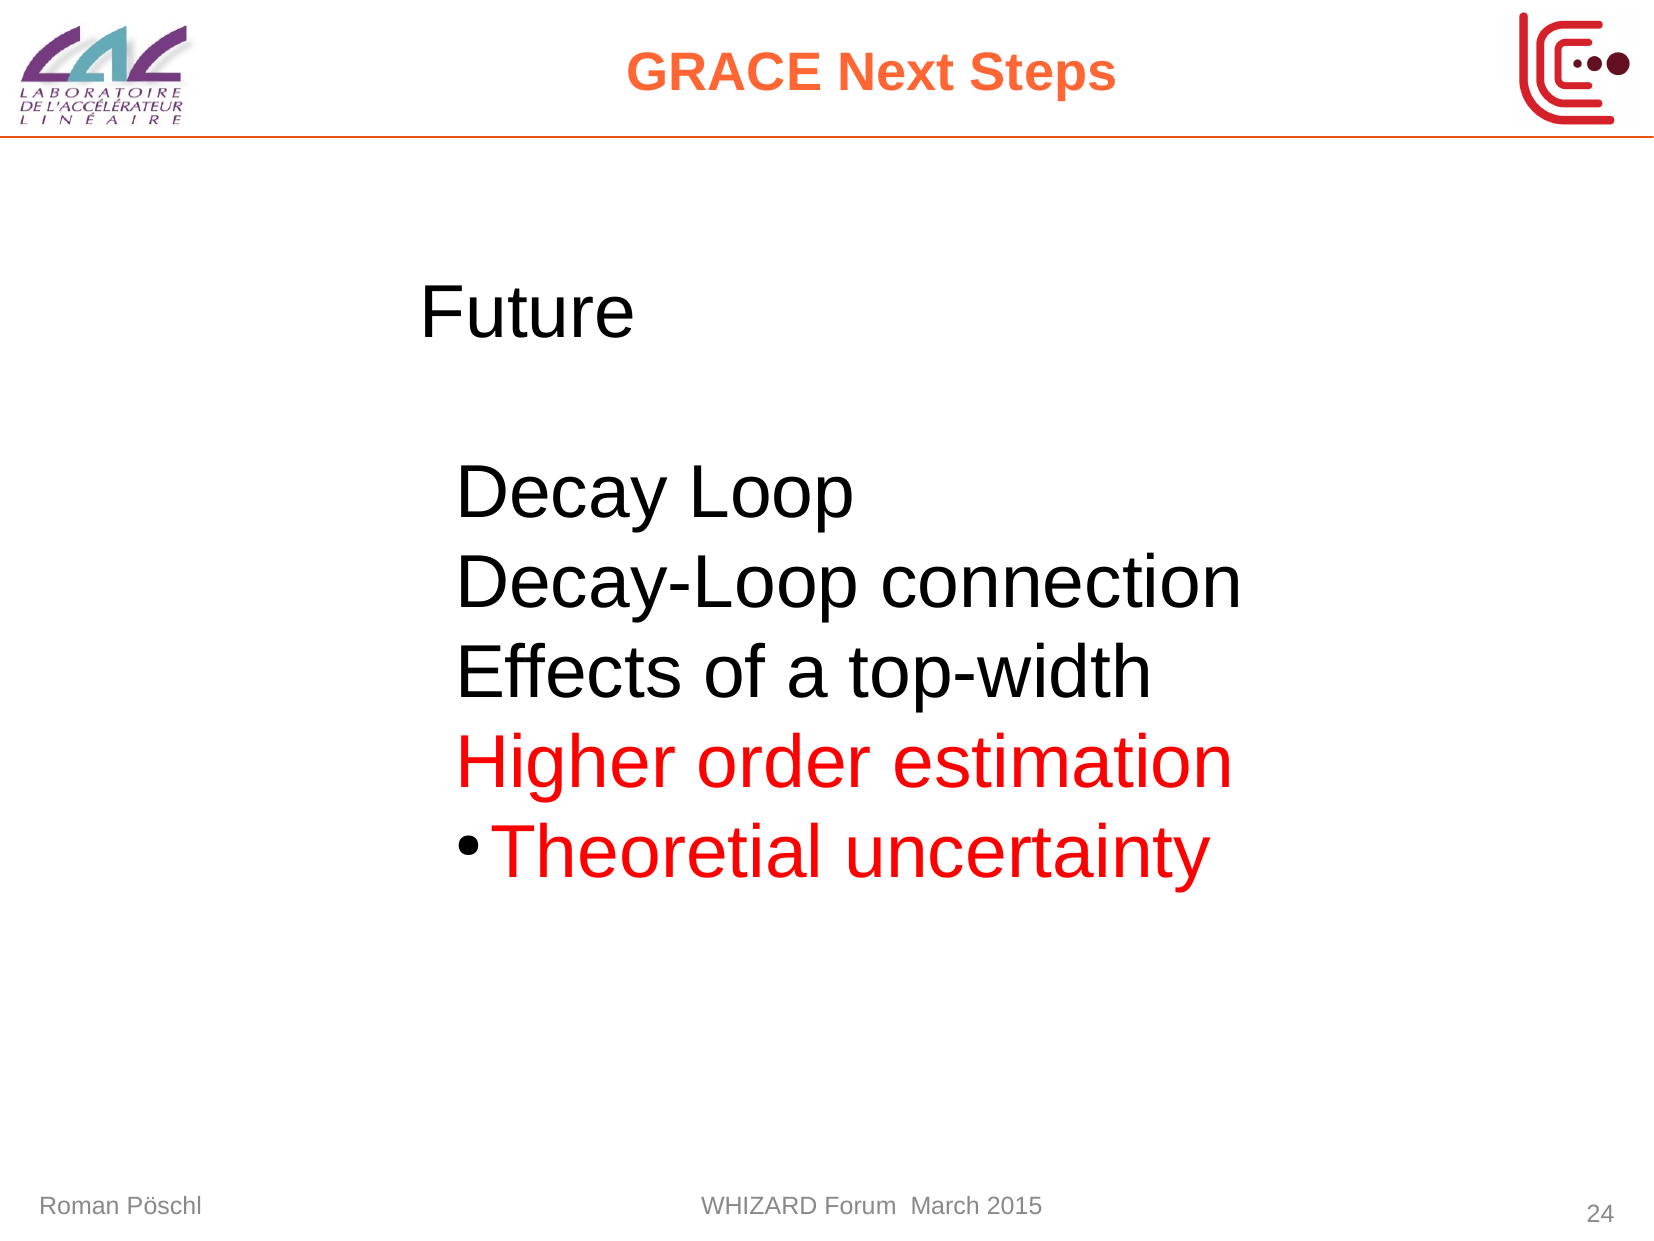

# GRACE Next Steps
Future
Decay Loop
Decay-Loop connection
Effects of a top-width
Higher order estimation
Theoretial uncertainty